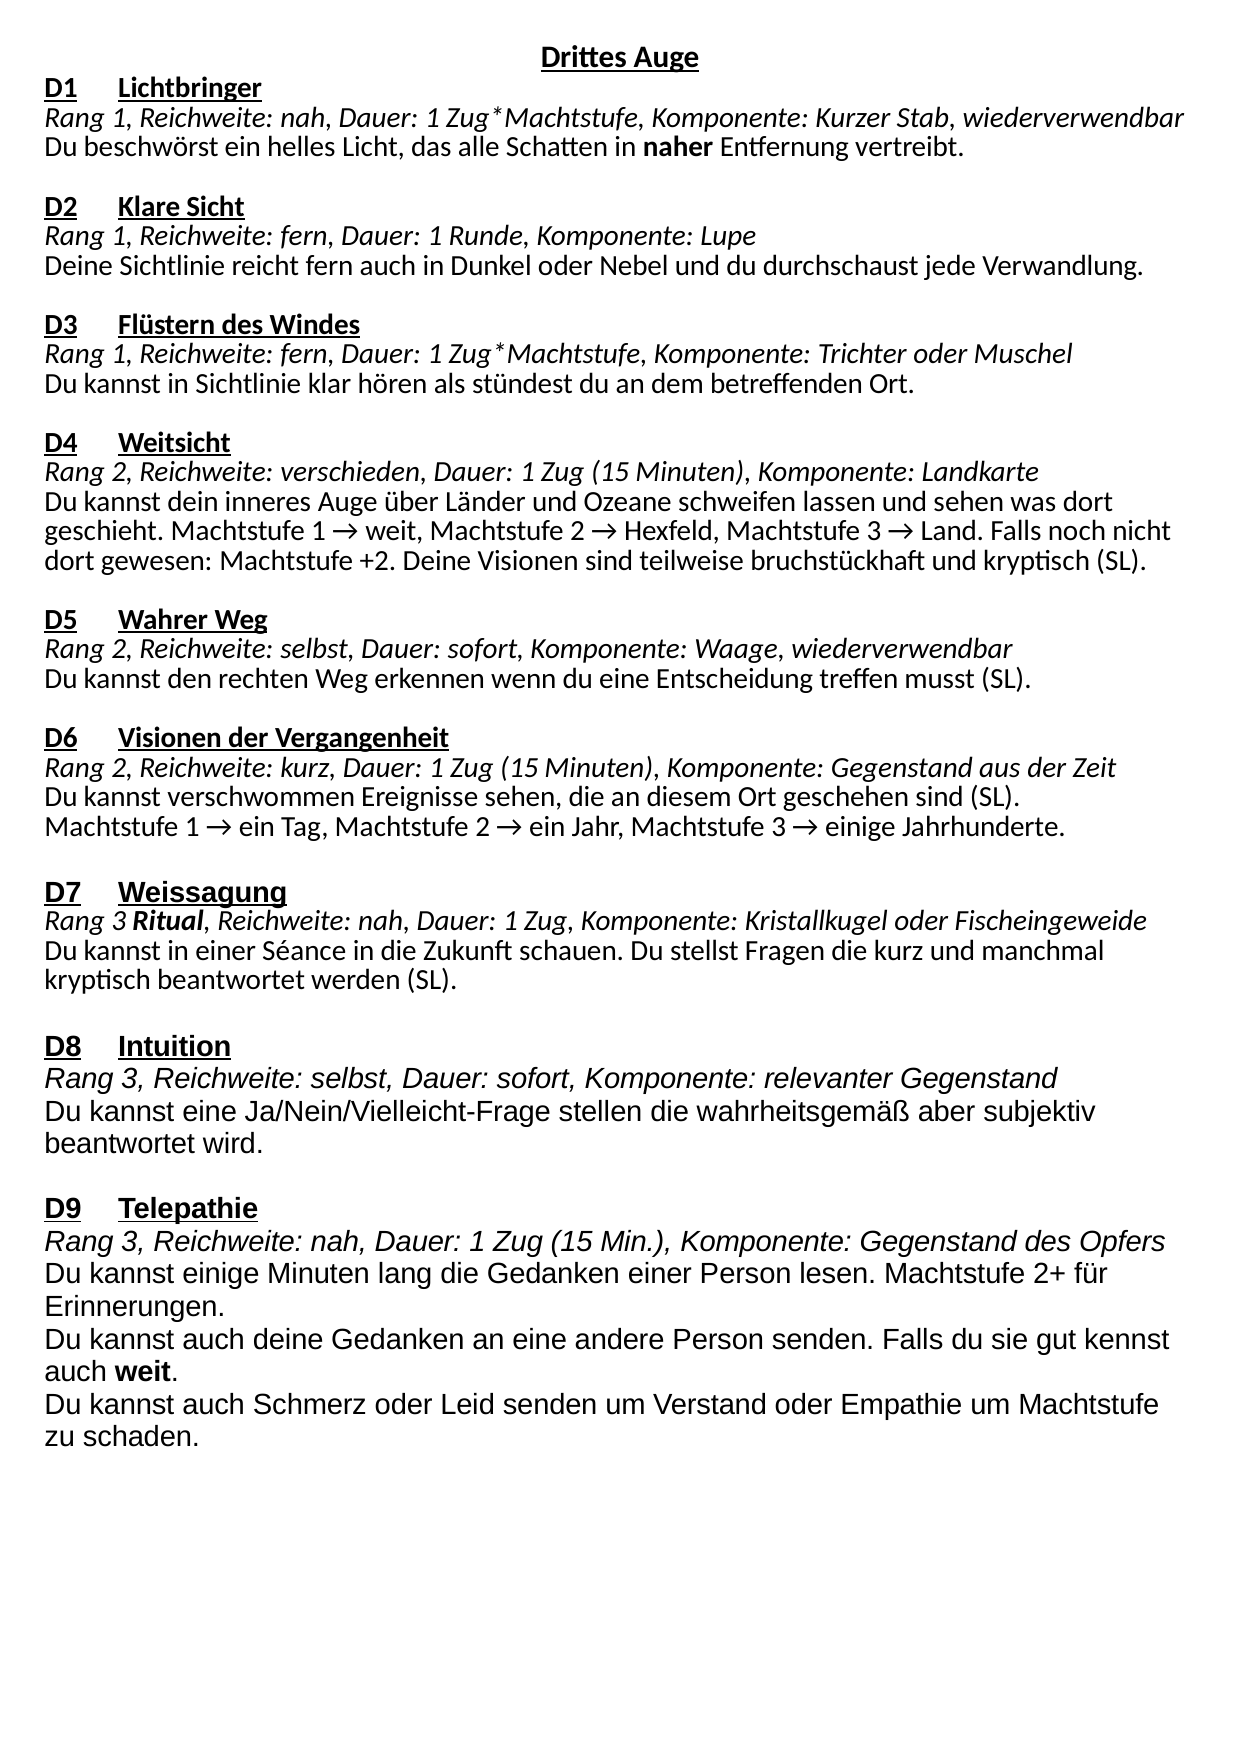

Drittes Auge
D1	Lichtbringer
Rang 1, Reichweite: nah, Dauer: 1 Zug*Machtstufe, Komponente: Kurzer Stab, wiederverwendbar
Du beschwörst ein helles Licht, das alle Schatten in naher Entfernung vertreibt.
D2	Klare Sicht
Rang 1, Reichweite: fern, Dauer: 1 Runde, Komponente: Lupe
Deine Sichtlinie reicht fern auch in Dunkel oder Nebel und du durchschaust jede Verwandlung.
D3	Flüstern des Windes
Rang 1, Reichweite: fern, Dauer: 1 Zug*Machtstufe, Komponente: Trichter oder Muschel
Du kannst in Sichtlinie klar hören als stündest du an dem betreffenden Ort.
D4	Weitsicht
Rang 2, Reichweite: verschieden, Dauer: 1 Zug (15 Minuten), Komponente: Landkarte
Du kannst dein inneres Auge über Länder und Ozeane schweifen lassen und sehen was dort geschieht. Machtstufe 1 → weit, Machtstufe 2 → Hexfeld, Machtstufe 3 → Land. Falls noch nicht dort gewesen: Machtstufe +2. Deine Visionen sind teilweise bruchstückhaft und kryptisch (SL).
D5	Wahrer Weg
Rang 2, Reichweite: selbst, Dauer: sofort, Komponente: Waage, wiederverwendbar
Du kannst den rechten Weg erkennen wenn du eine Entscheidung treffen musst (SL).
D6	Visionen der Vergangenheit
Rang 2, Reichweite: kurz, Dauer: 1 Zug (15 Minuten), Komponente: Gegenstand aus der Zeit
Du kannst verschwommen Ereignisse sehen, die an diesem Ort geschehen sind (SL).
Machtstufe 1 → ein Tag, Machtstufe 2 → ein Jahr, Machtstufe 3 → einige Jahrhunderte.
D7	Weissagung
Rang 3 Ritual, Reichweite: nah, Dauer: 1 Zug, Komponente: Kristallkugel oder Fischeingeweide
Du kannst in einer Séance in die Zukunft schauen. Du stellst Fragen die kurz und manchmal kryptisch beantwortet werden (SL).
D8	Intuition
Rang 3, Reichweite: selbst, Dauer: sofort, Komponente: relevanter Gegenstand
Du kannst eine Ja/Nein/Vielleicht-Frage stellen die wahrheitsgemäß aber subjektiv beantwortet wird.
D9	Telepathie
Rang 3, Reichweite: nah, Dauer: 1 Zug (15 Min.), Komponente: Gegenstand des Opfers
Du kannst einige Minuten lang die Gedanken einer Person lesen. Machtstufe 2+ für Erinnerungen.
Du kannst auch deine Gedanken an eine andere Person senden. Falls du sie gut kennst auch weit.
Du kannst auch Schmerz oder Leid senden um Verstand oder Empathie um Machtstufe zu schaden.